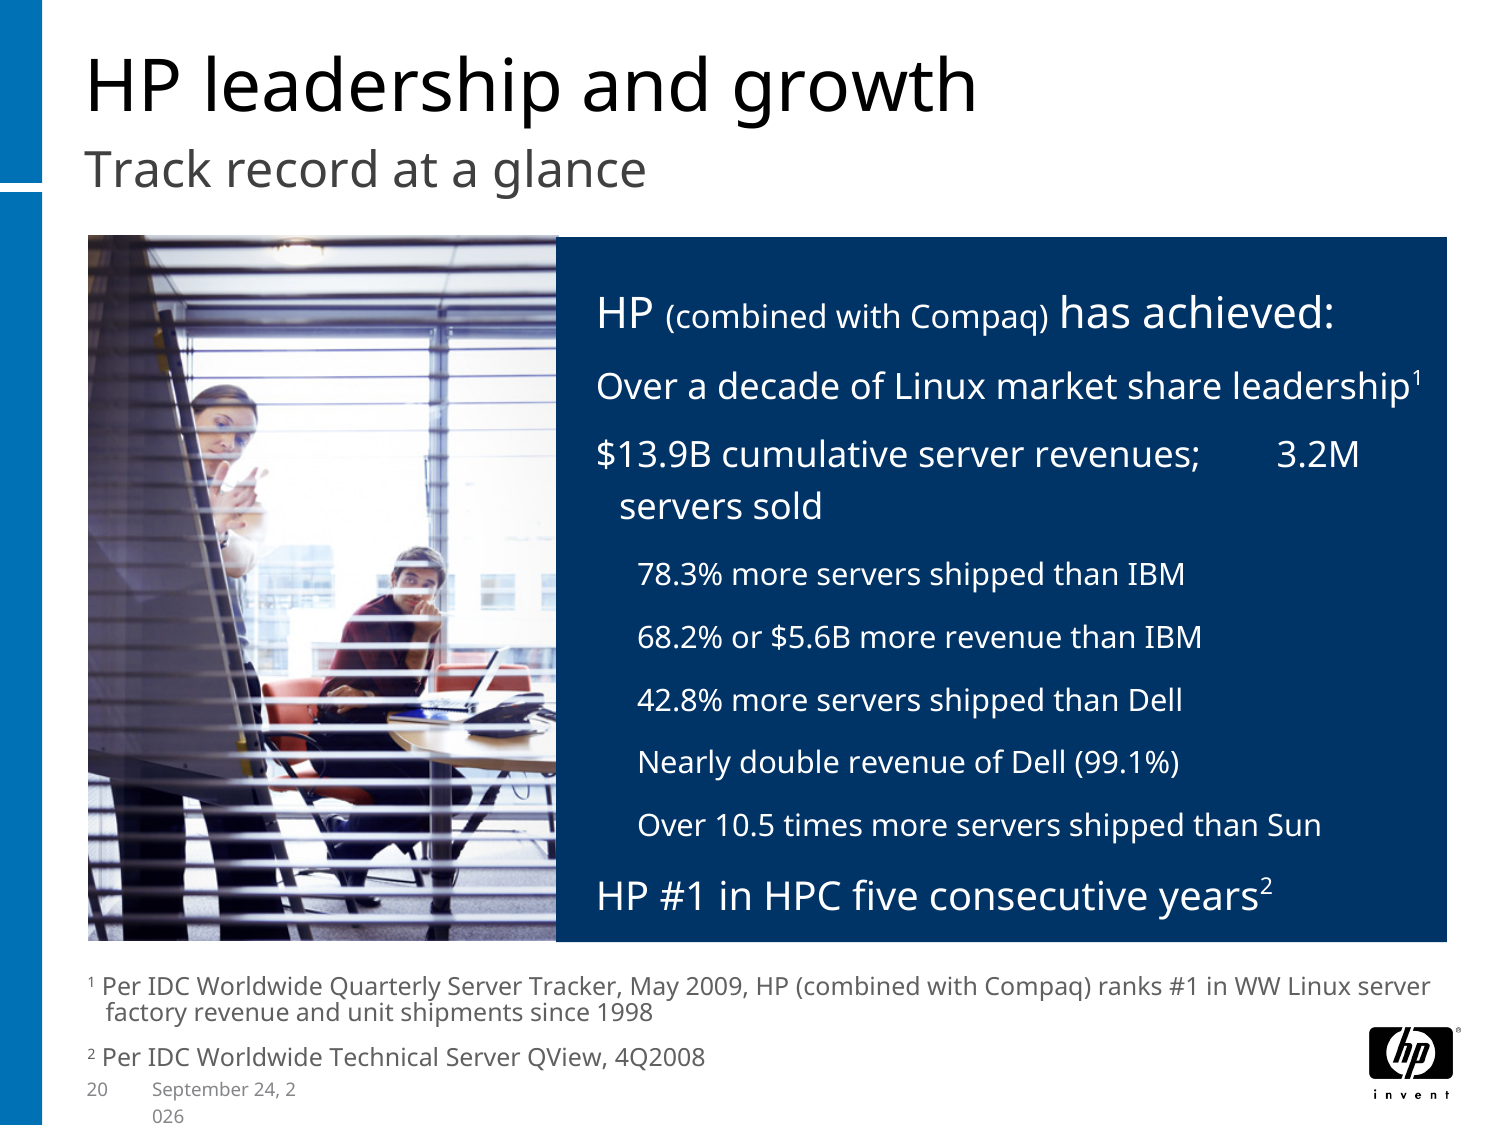

HP leadership and growth
Track record at a glance
HP (combined with Compaq) has achieved:
Over a decade of Linux market share leadership1
$13.9B cumulative server revenues; 3.2M servers sold
78.3% more servers shipped than IBM
68.2% or $5.6B more revenue than IBM
42.8% more servers shipped than Dell
Nearly double revenue of Dell (99.1%)
Over 10.5 times more servers shipped than Sun
HP #1 in HPC five consecutive years2
1 Per IDC Worldwide Quarterly Server Tracker, May 2009, HP (combined with Compaq) ranks #1 in WW Linux server factory revenue and unit shipments since 1998
2 Per IDC Worldwide Technical Server QView, 4Q2008
# HP (combined with Compaq) has achieved:
Over a decade of Linux market share leadership1
$13.9B cumulative server revenues; 3.2M servers sold
78.3% more servers shipped than IBM
68.2% or $5.6B more revenue than IBM
42.8% more servers shipped than Dell
Nearly double revenue of Dell (99.1%)
Over 10.5 times more servers shipped than Sun
HP #1 in HPC five consecutive years2